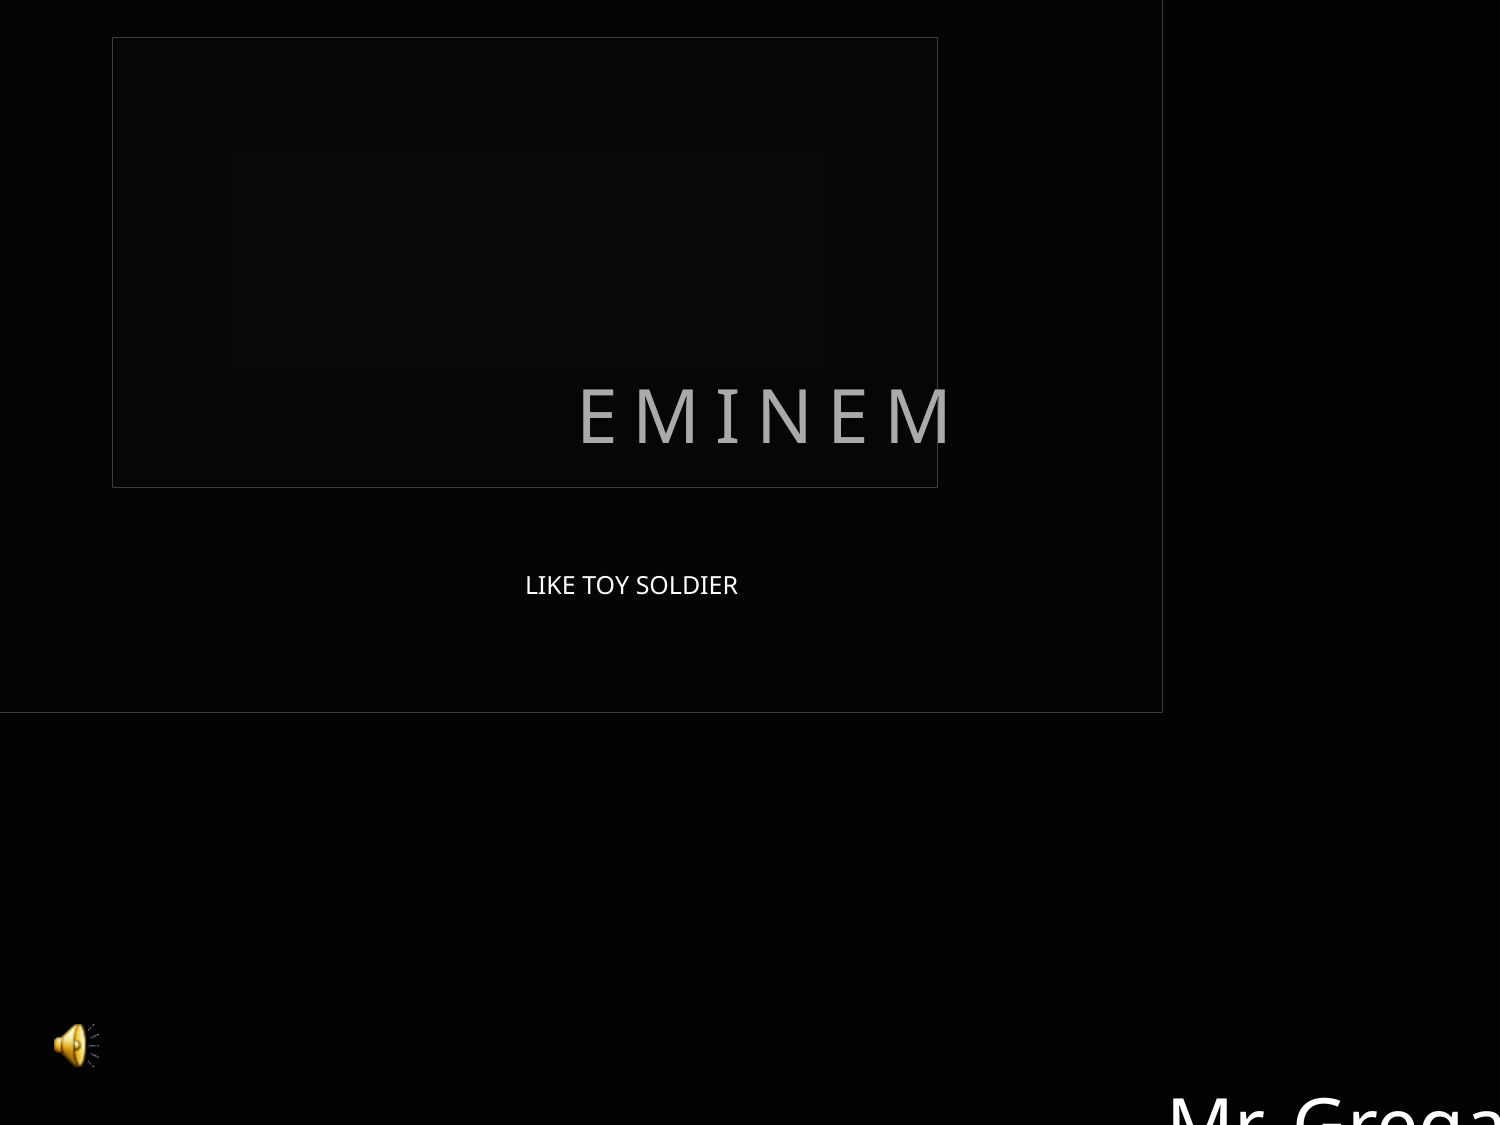

EMINEM
LIKE TOY SOLDIER
Mr. Grega Špringer